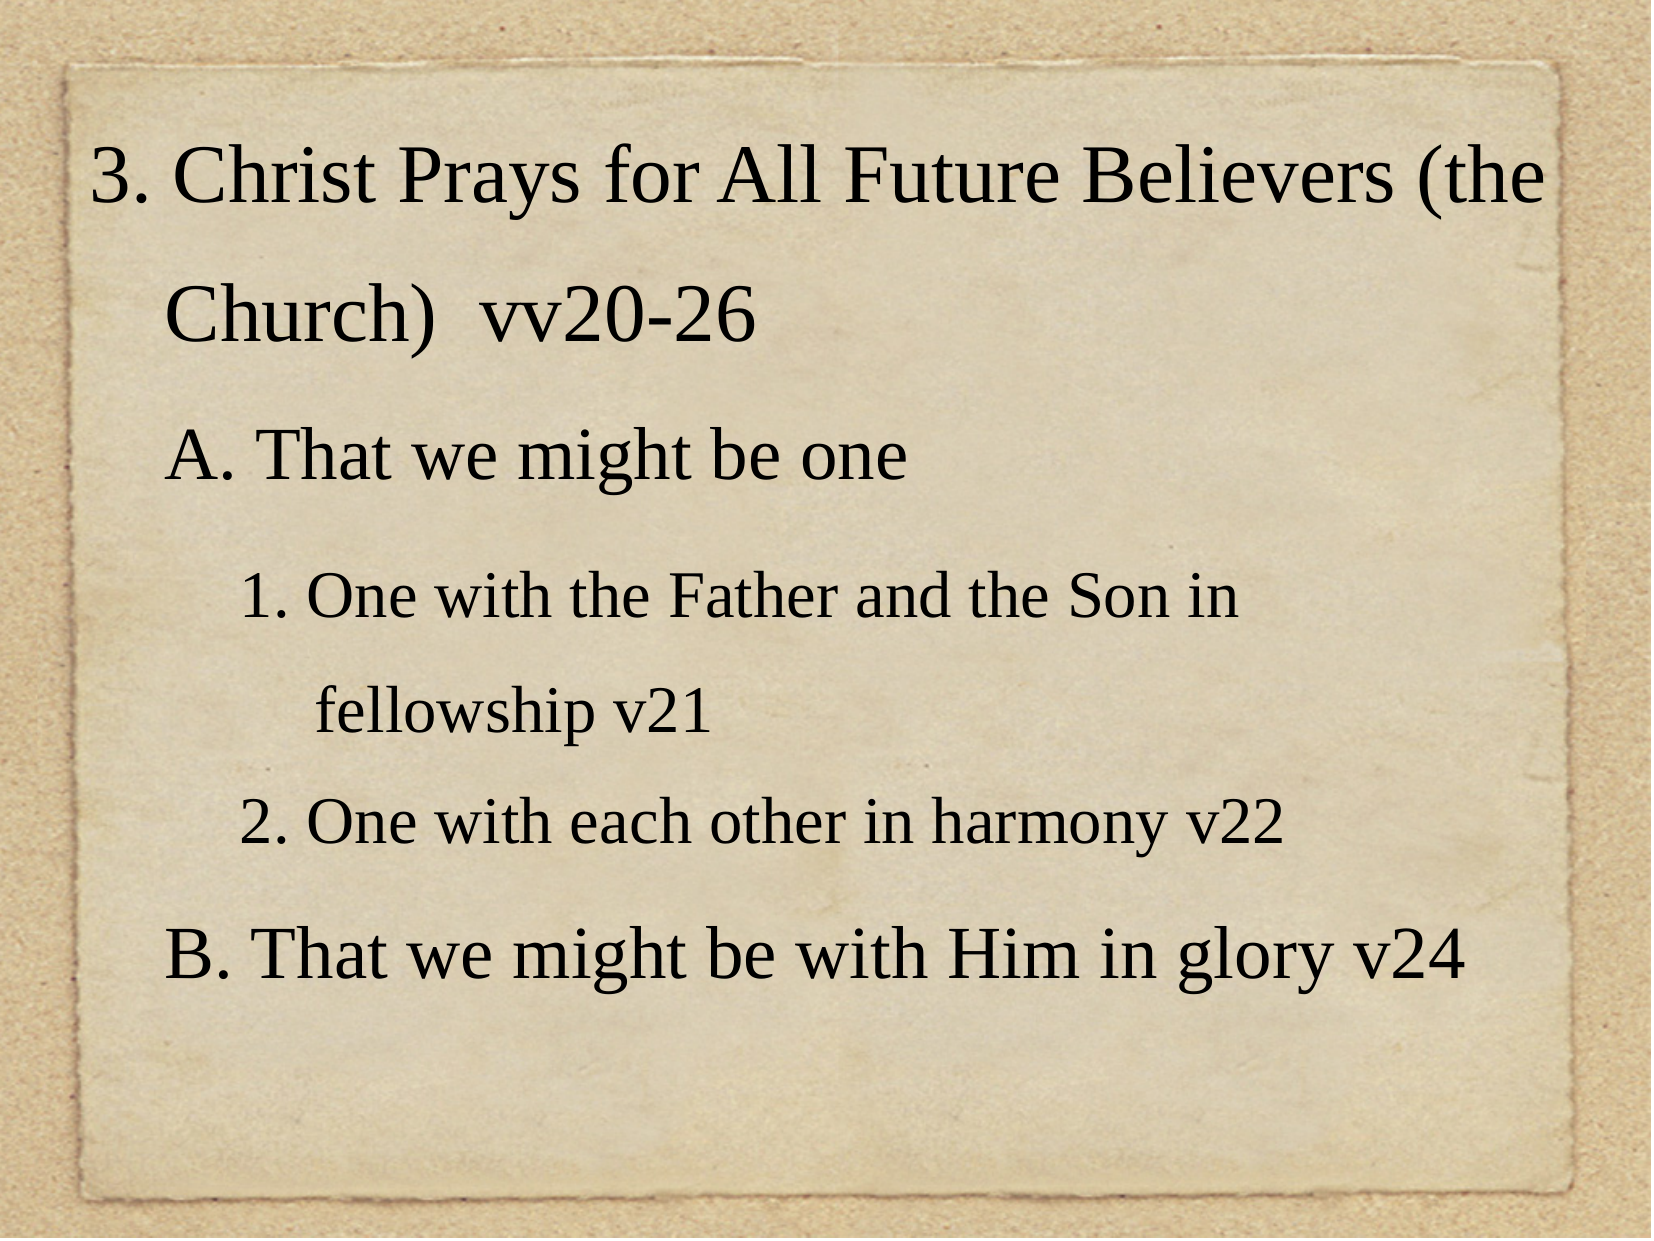

3. Christ Prays for All Future Believers (the 	Church) vv20-26
	A. That we might be one
		1. One with the Father and the Son in 				 			fellowship v21
		2. One with each other in harmony v22
	B. That we might be with Him in glory v24